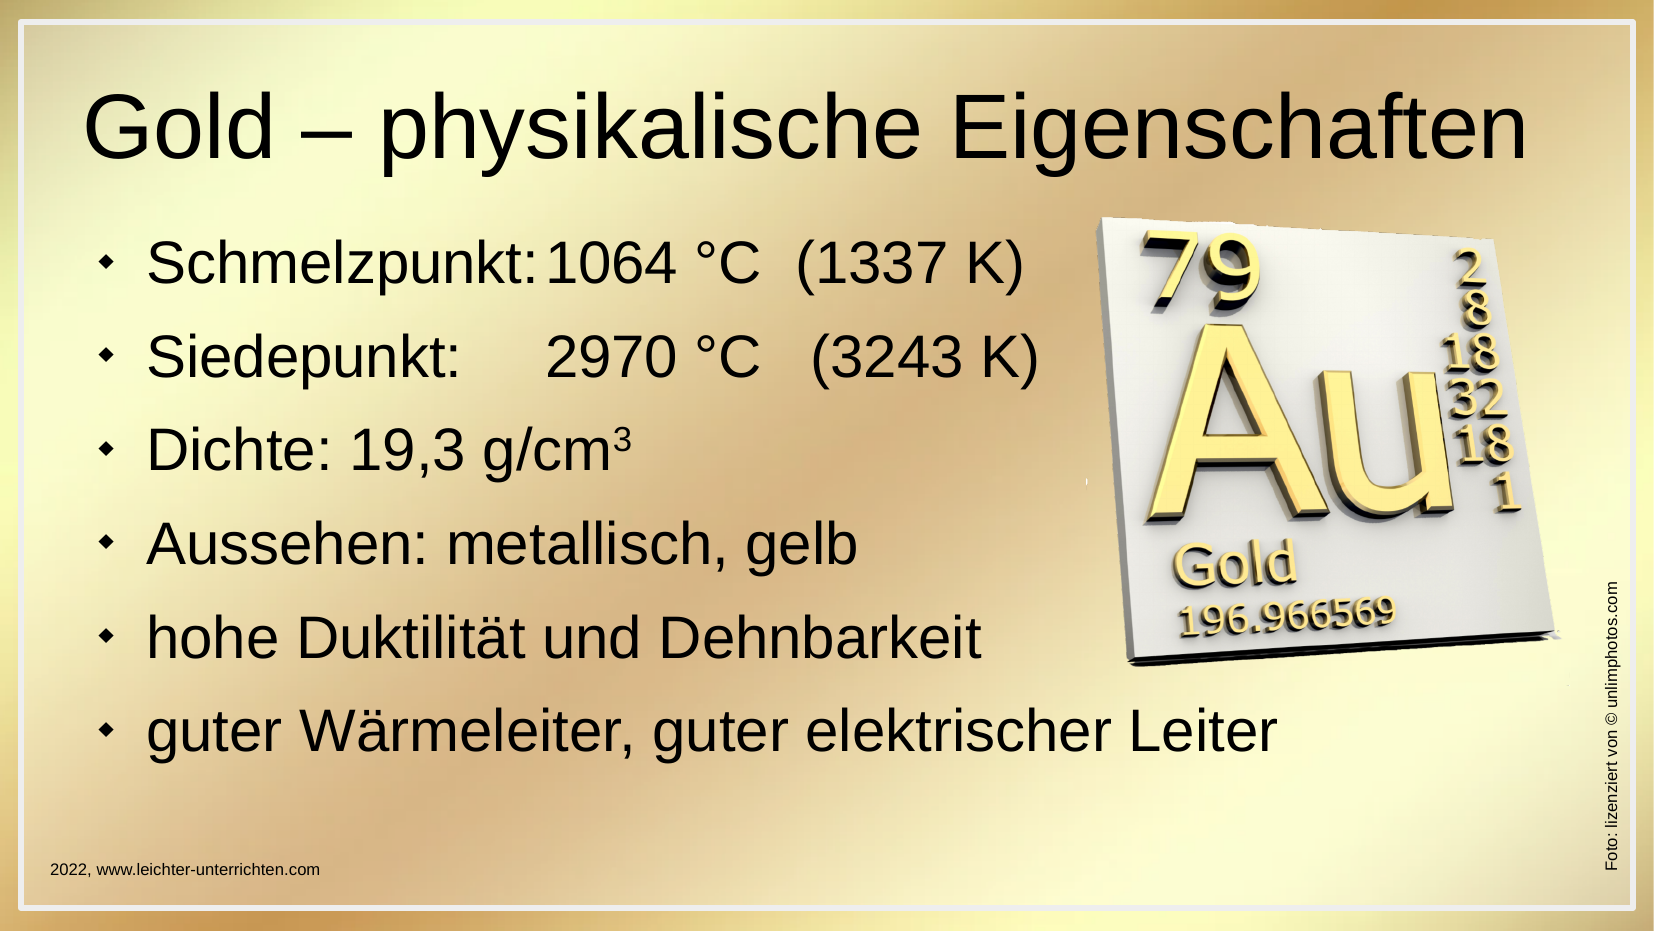

# Gold – physikalische Eigenschaften
Schmelzpunkt:	1064 °C (1337 K)
Siedepunkt: 	2970 °C	(3243 K)
Dichte: 19,3 g/cm3
Aussehen: metallisch, gelb
hohe Duktilität und Dehnbarkeit
guter Wärmeleiter, guter elektrischer Leiter
Foto: lizenziert von © unlimphotos.com